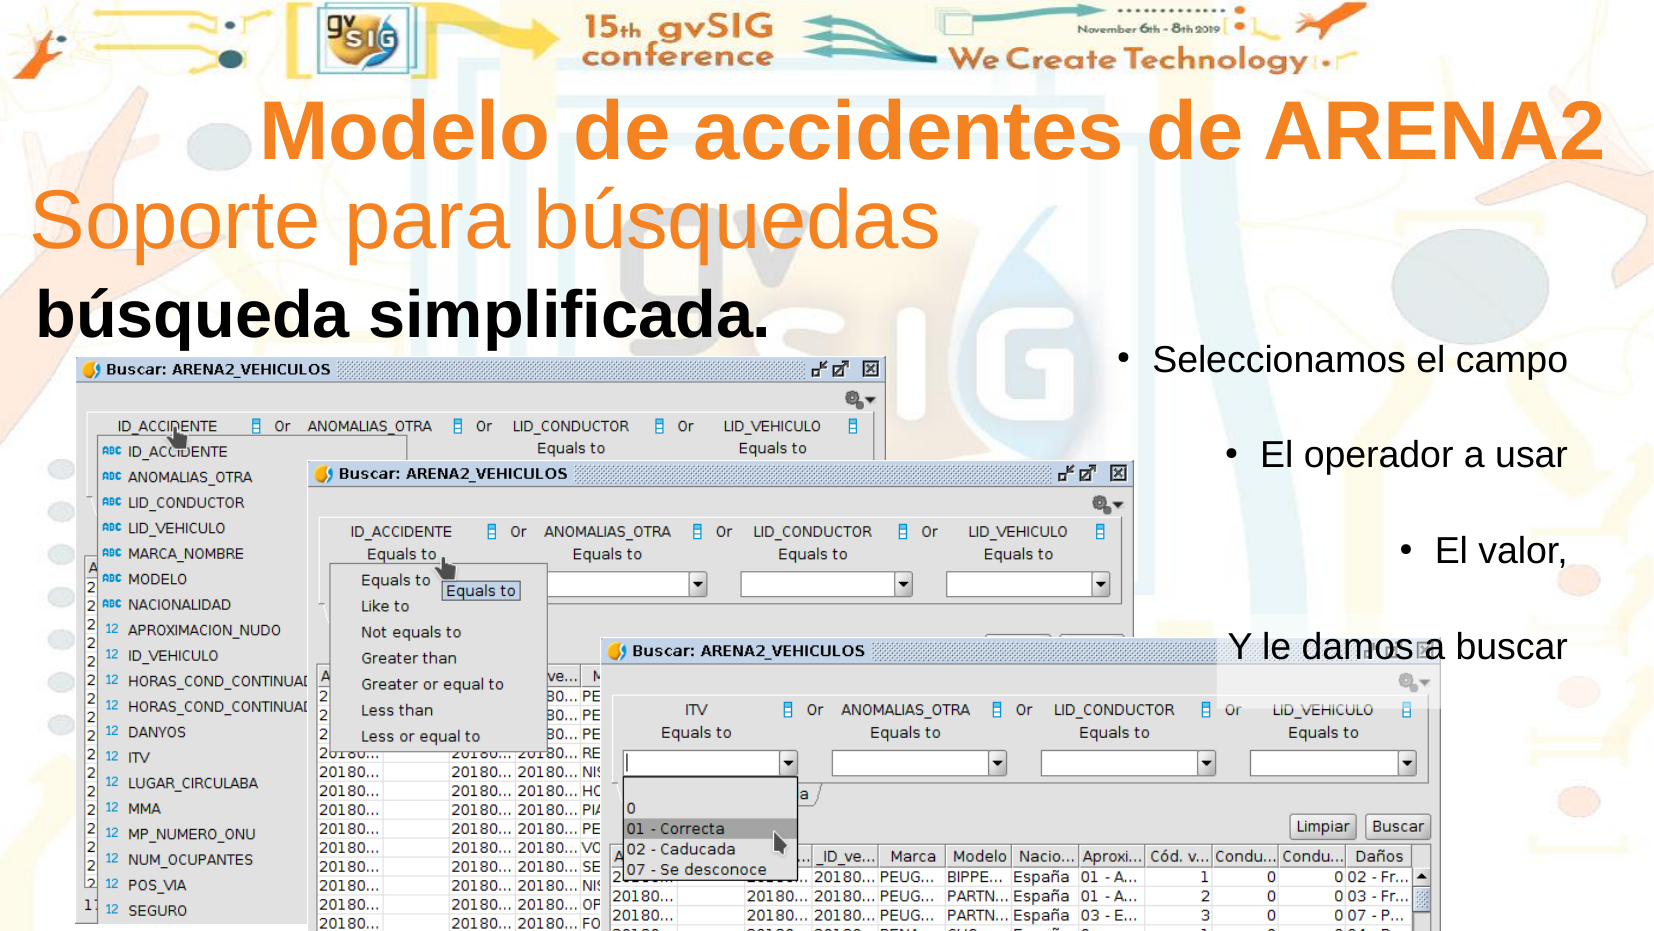

# Modelo de accidentes de ARENA2
Soporte para búsquedas
búsqueda simplificada.
Seleccionamos el campo
El operador a usar
El valor,
Y le damos a buscar